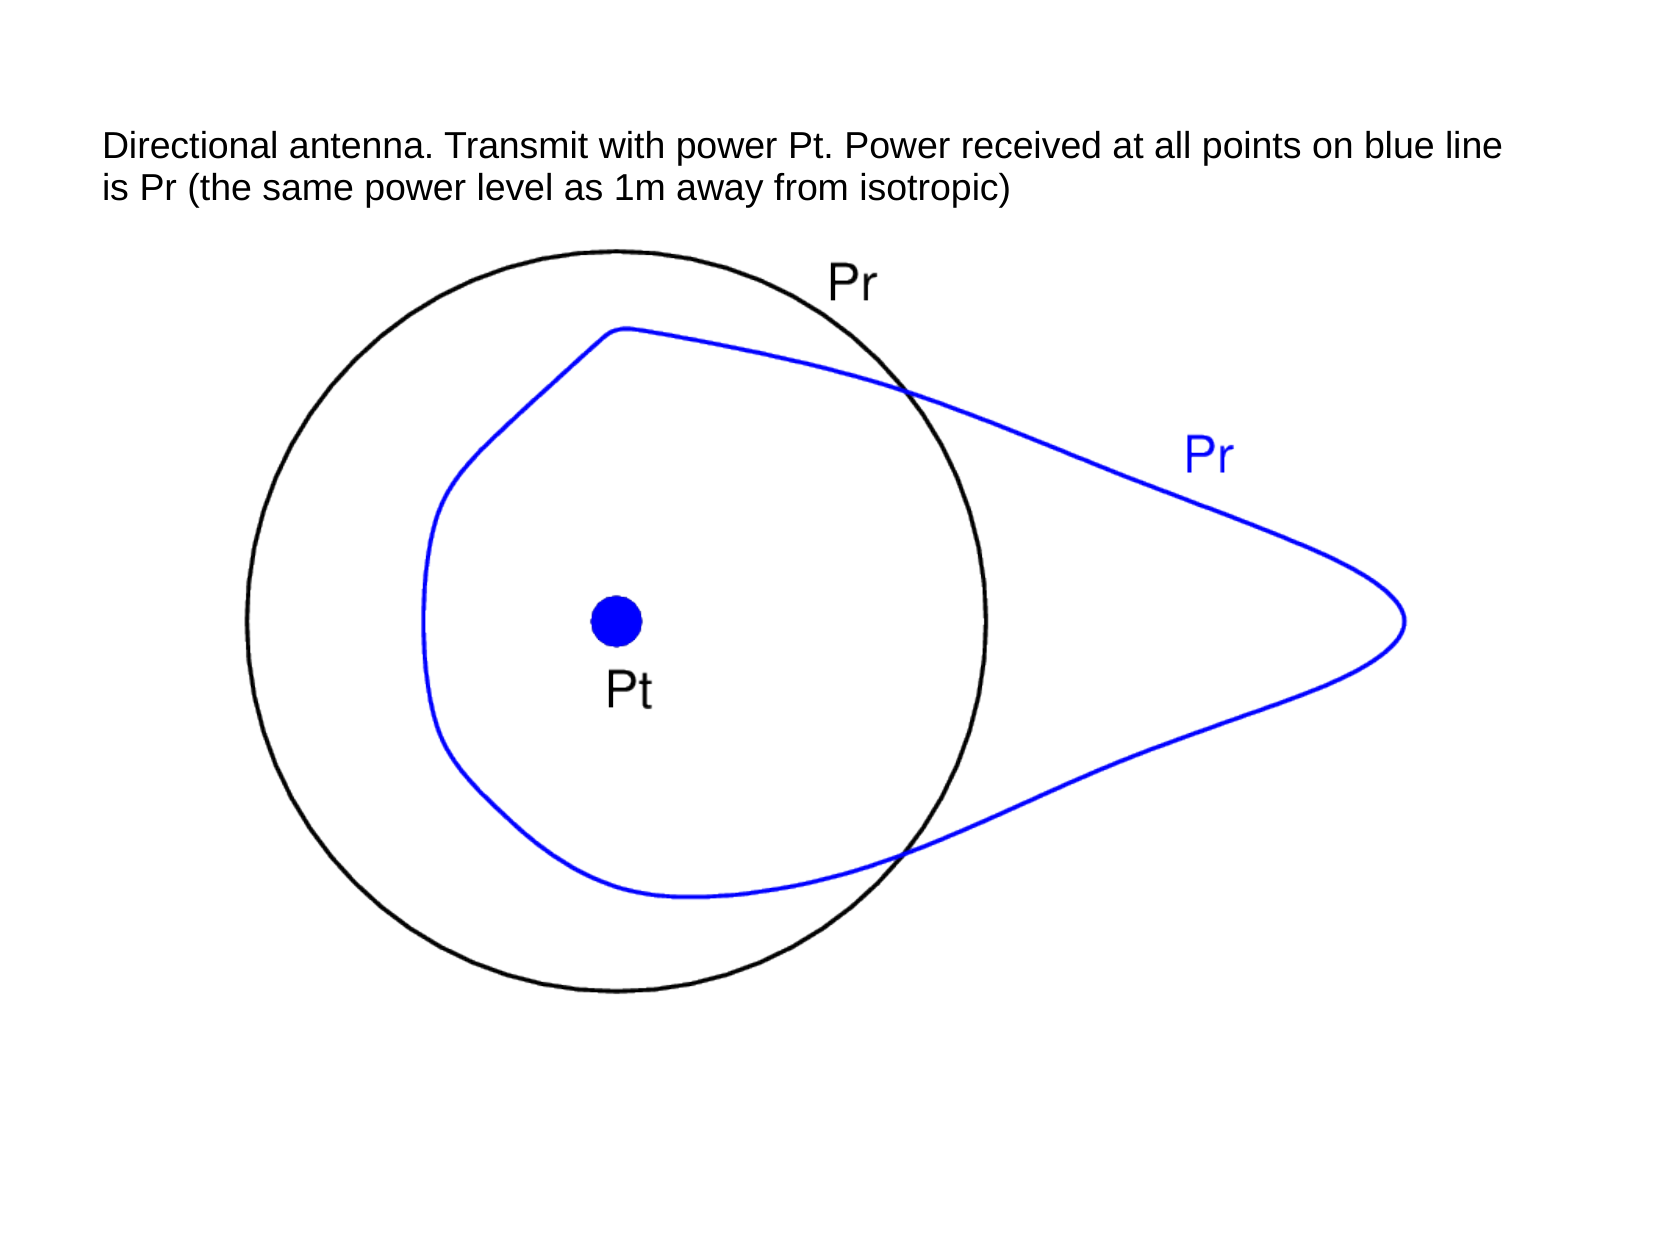

Directional antenna. Transmit with power Pt. Power received at all points on blue line
is Pr (the same power level as 1m away from isotropic)